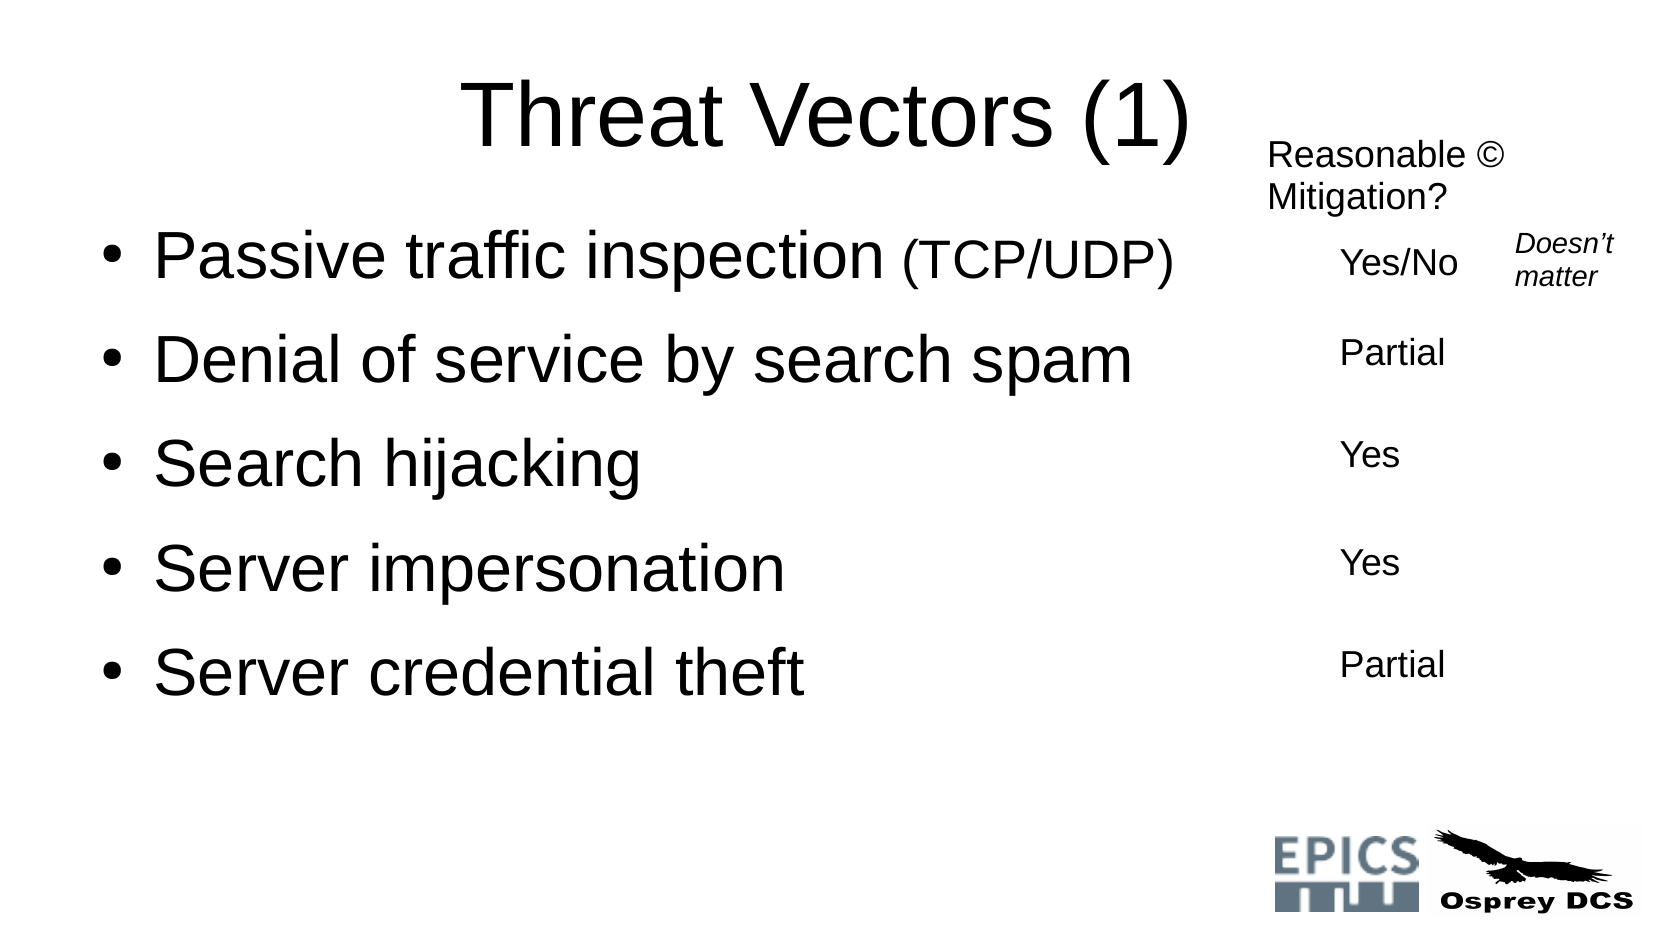

# Threat Vectors (1)
Reasonable ©
Mitigation?
Passive traffic inspection (TCP/UDP)
Denial of service by search spam
Search hijacking
Server impersonation
Server credential theft
Doesn’t
matter
Yes/No
Partial
Yes
Yes
Partial